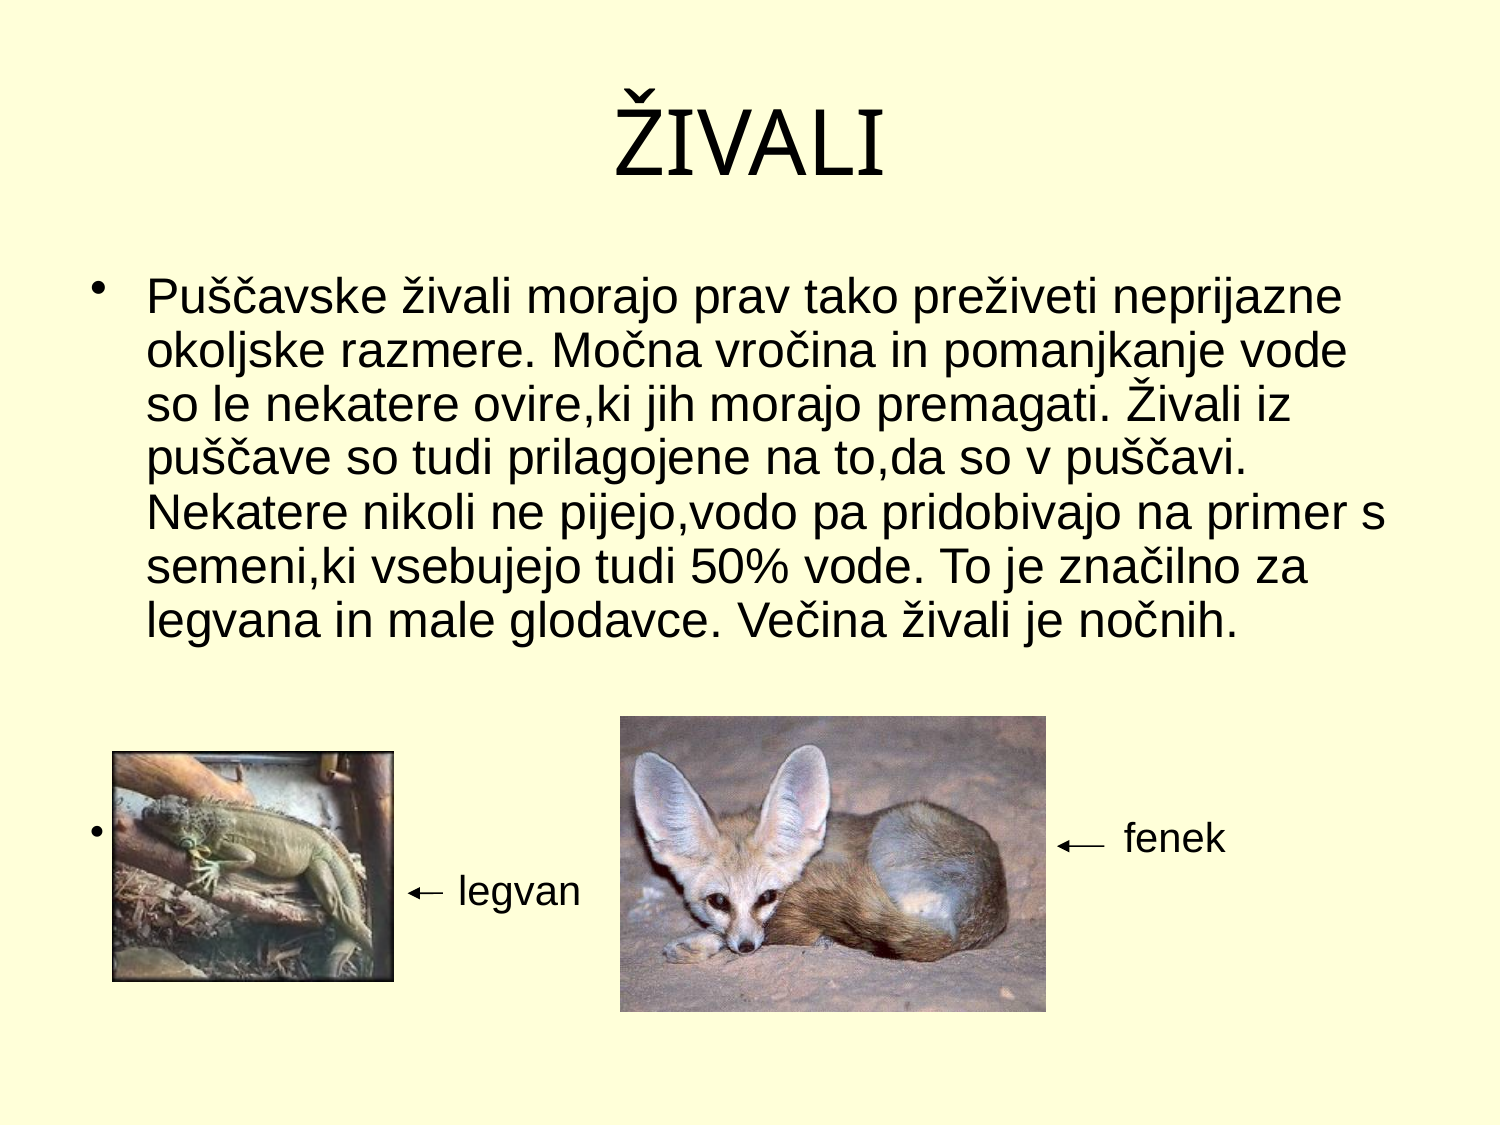

# ŽIVALI
Puščavske živali morajo prav tako preživeti neprijazne okoljske razmere. Močna vročina in pomanjkanje vode so le nekatere ovire,ki jih morajo premagati. Živali iz puščave so tudi prilagojene na to,da so v puščavi. Nekatere nikoli ne pijejo,vodo pa pridobivajo na primer s semeni,ki vsebujejo tudi 50% vode. To je značilno za legvana in male glodavce. Večina živali je nočnih.
 fenek
 legvan